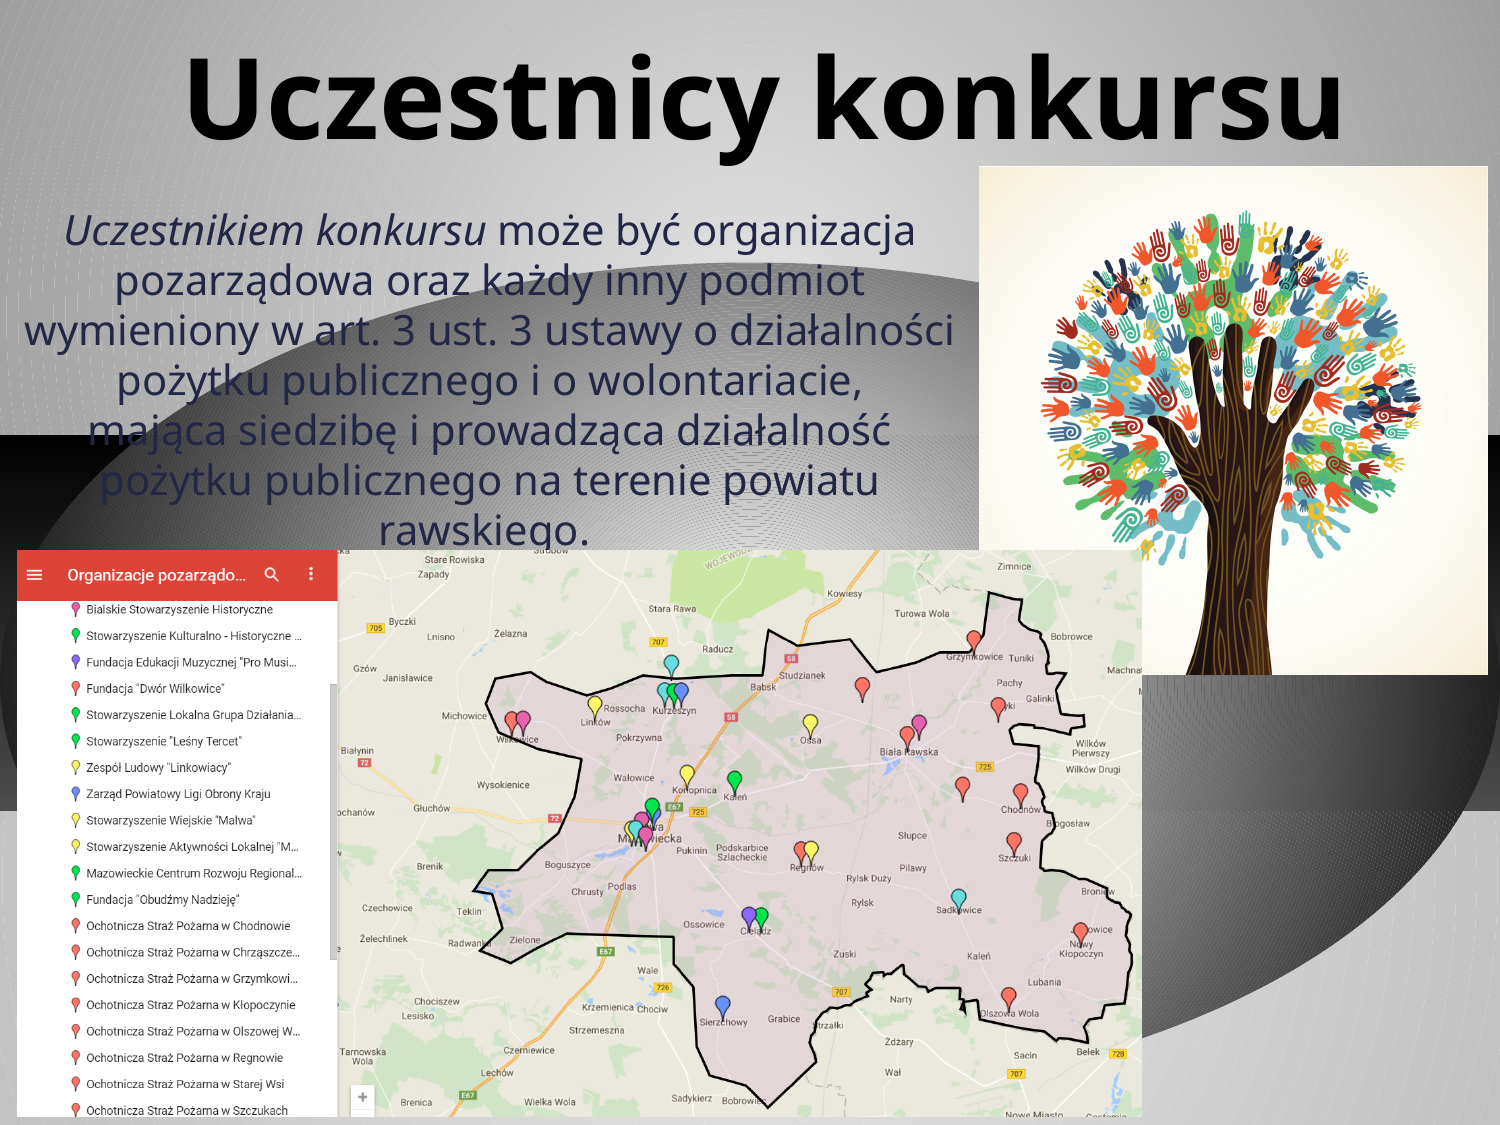

Uczestnicy konkursu
# Uczestnikiem konkursu może być organizacja pozarządowa oraz każdy inny podmiot wymieniony w art. 3 ust. 3 ustawy o działalności pożytku publicznego i o wolontariacie, mająca siedzibę i prowadząca działalność pożytku publicznego na terenie powiatu rawskiego.